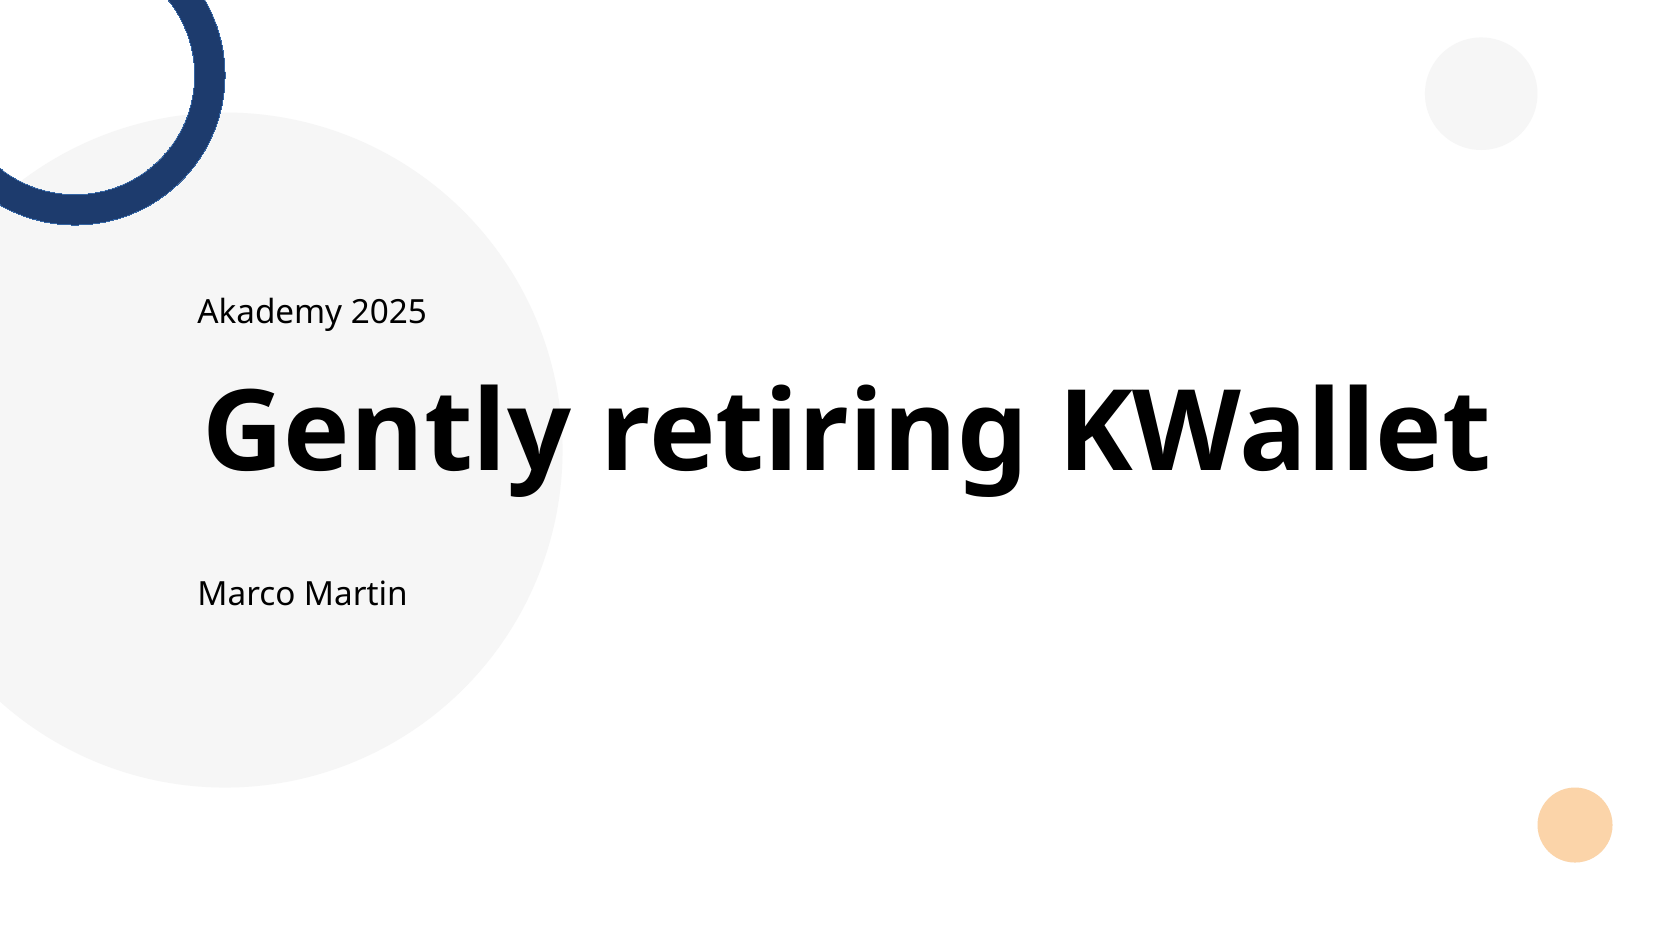

Akademy 2025
Gently retiring KWallet
Marco Martin